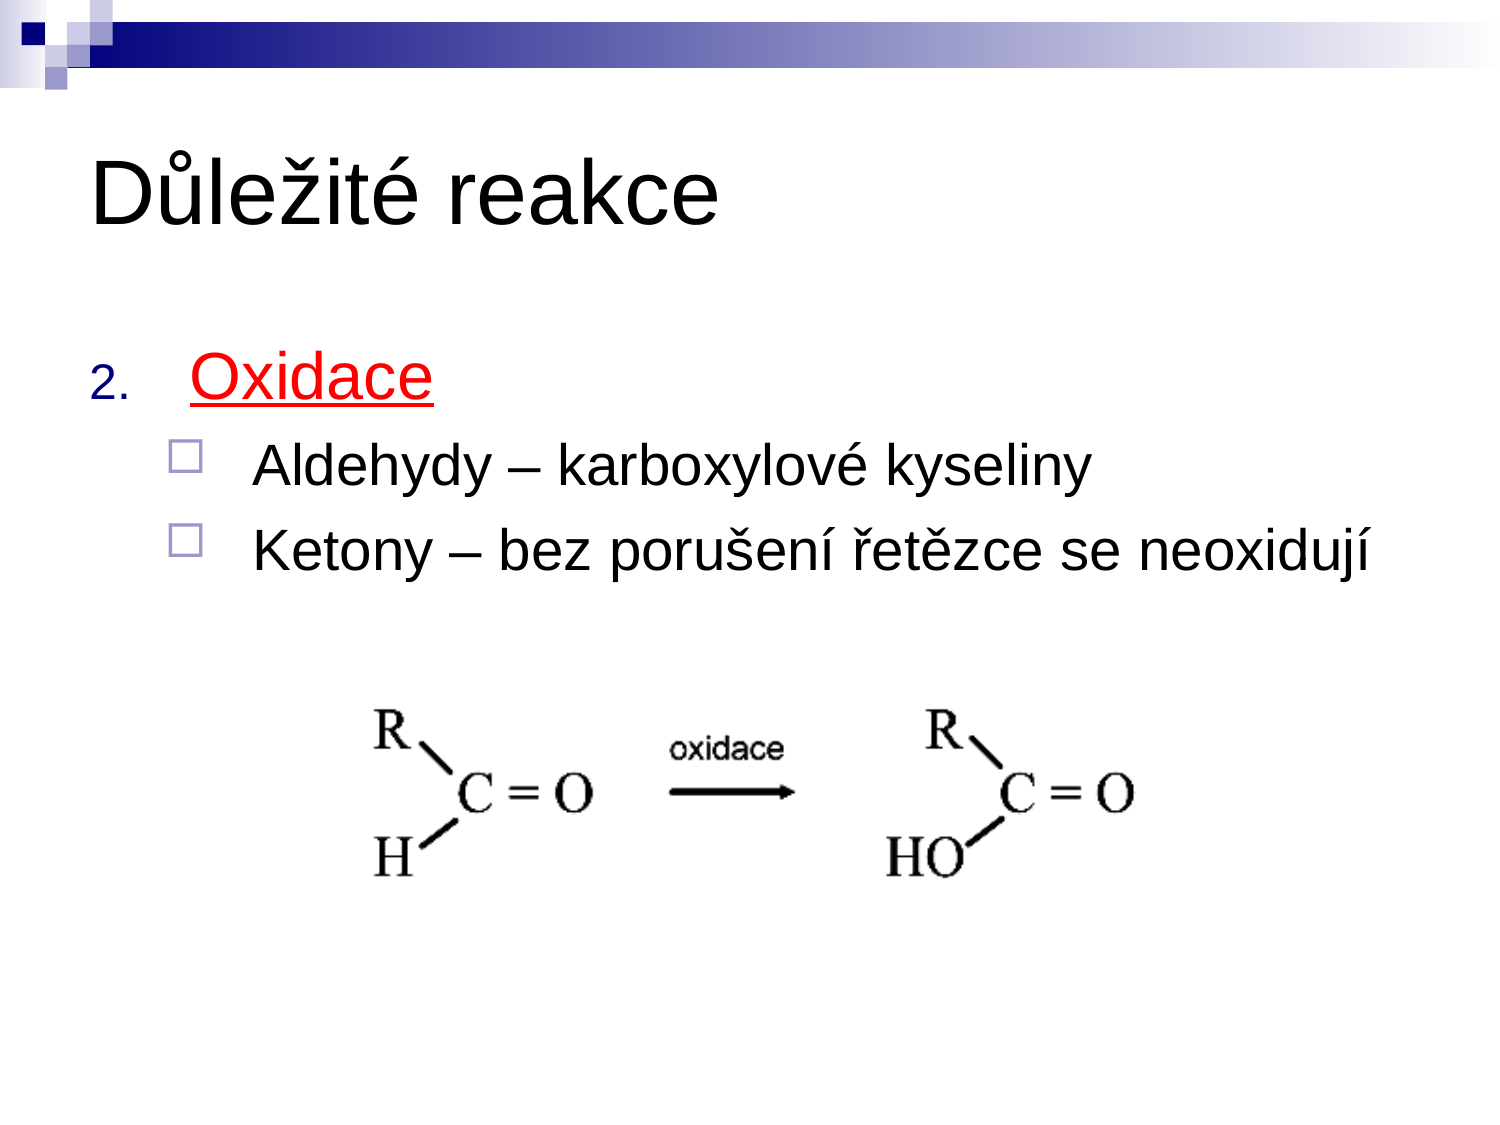

# Důležité reakce
Oxidace
Aldehydy – karboxylové kyseliny
Ketony – bez porušení řetězce se neoxidují